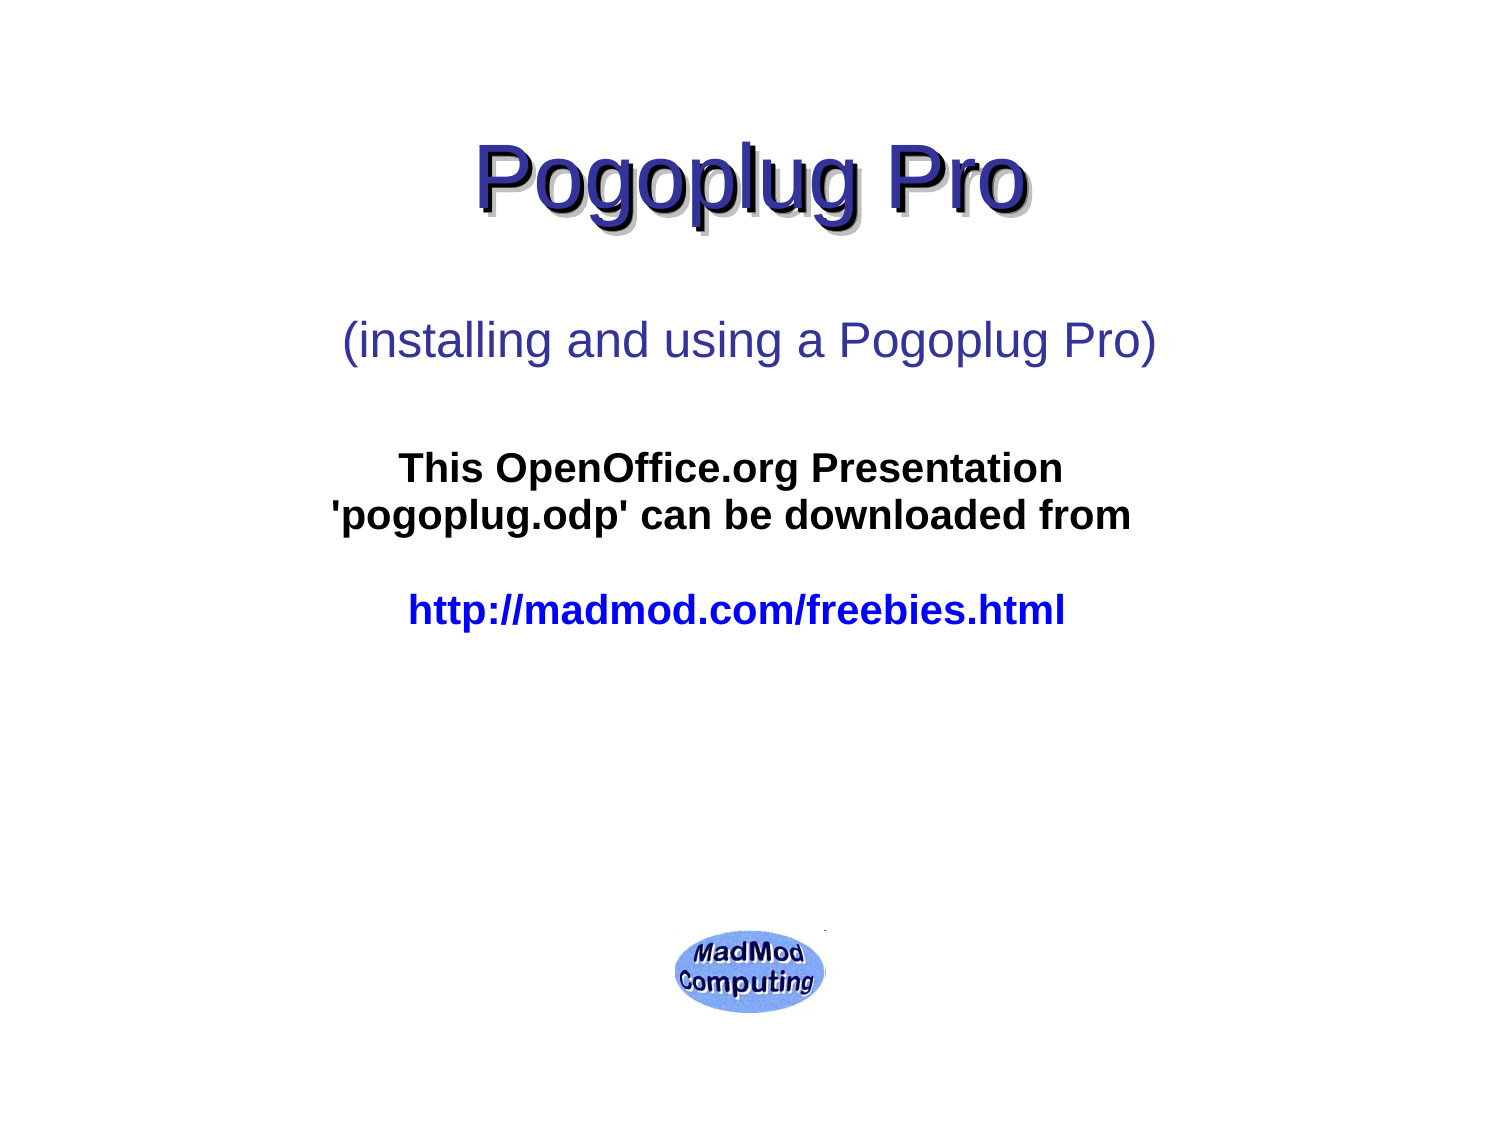

Pogoplug Pro
(installing and using a Pogoplug Pro)
# This OpenOffice.org Presentation
'pogoplug.odp' can be downloaded from
 http://madmod.com/freebies.html